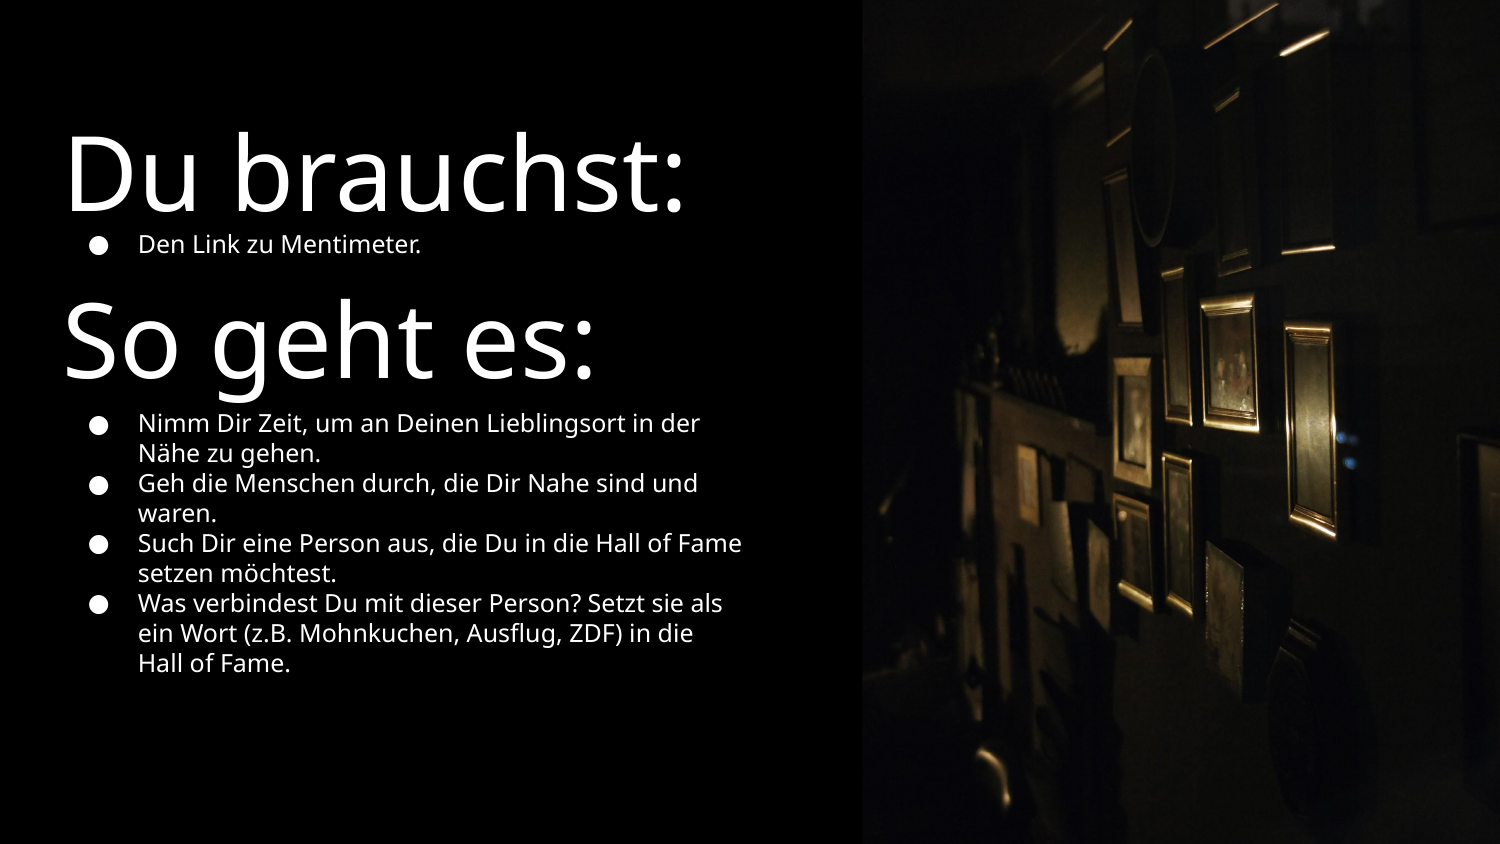

Du brauchst:
Den Link zu Mentimeter.
So geht es:
Nimm Dir Zeit, um an Deinen Lieblingsort in der Nähe zu gehen.
Geh die Menschen durch, die Dir Nahe sind und waren.
Such Dir eine Person aus, die Du in die Hall of Fame setzen möchtest.
Was verbindest Du mit dieser Person? Setzt sie als ein Wort (z.B. Mohnkuchen, Ausflug, ZDF) in die Hall of Fame.